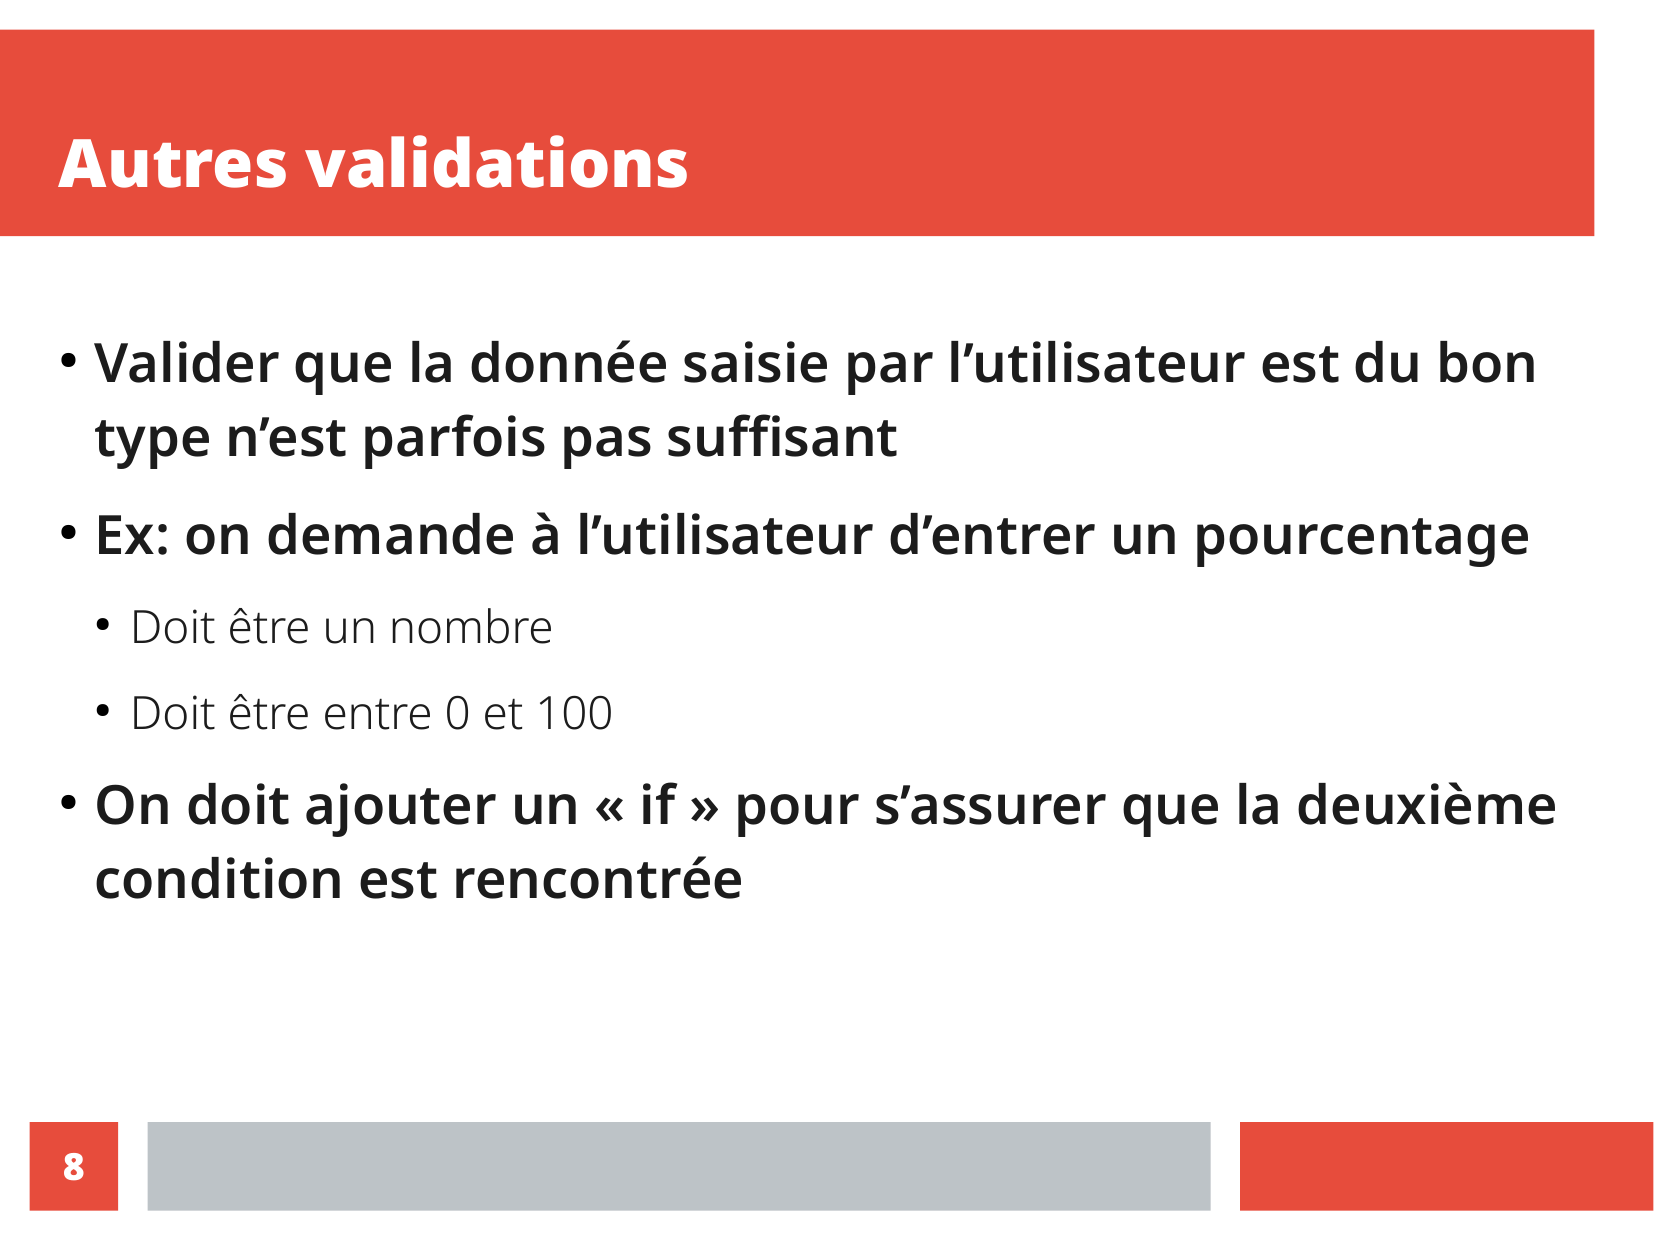

# Autres validations
Valider que la donnée saisie par l’utilisateur est du bon type n’est parfois pas suffisant
Ex: on demande à l’utilisateur d’entrer un pourcentage
Doit être un nombre
Doit être entre 0 et 100
On doit ajouter un « if » pour s’assurer que la deuxième condition est rencontrée
8